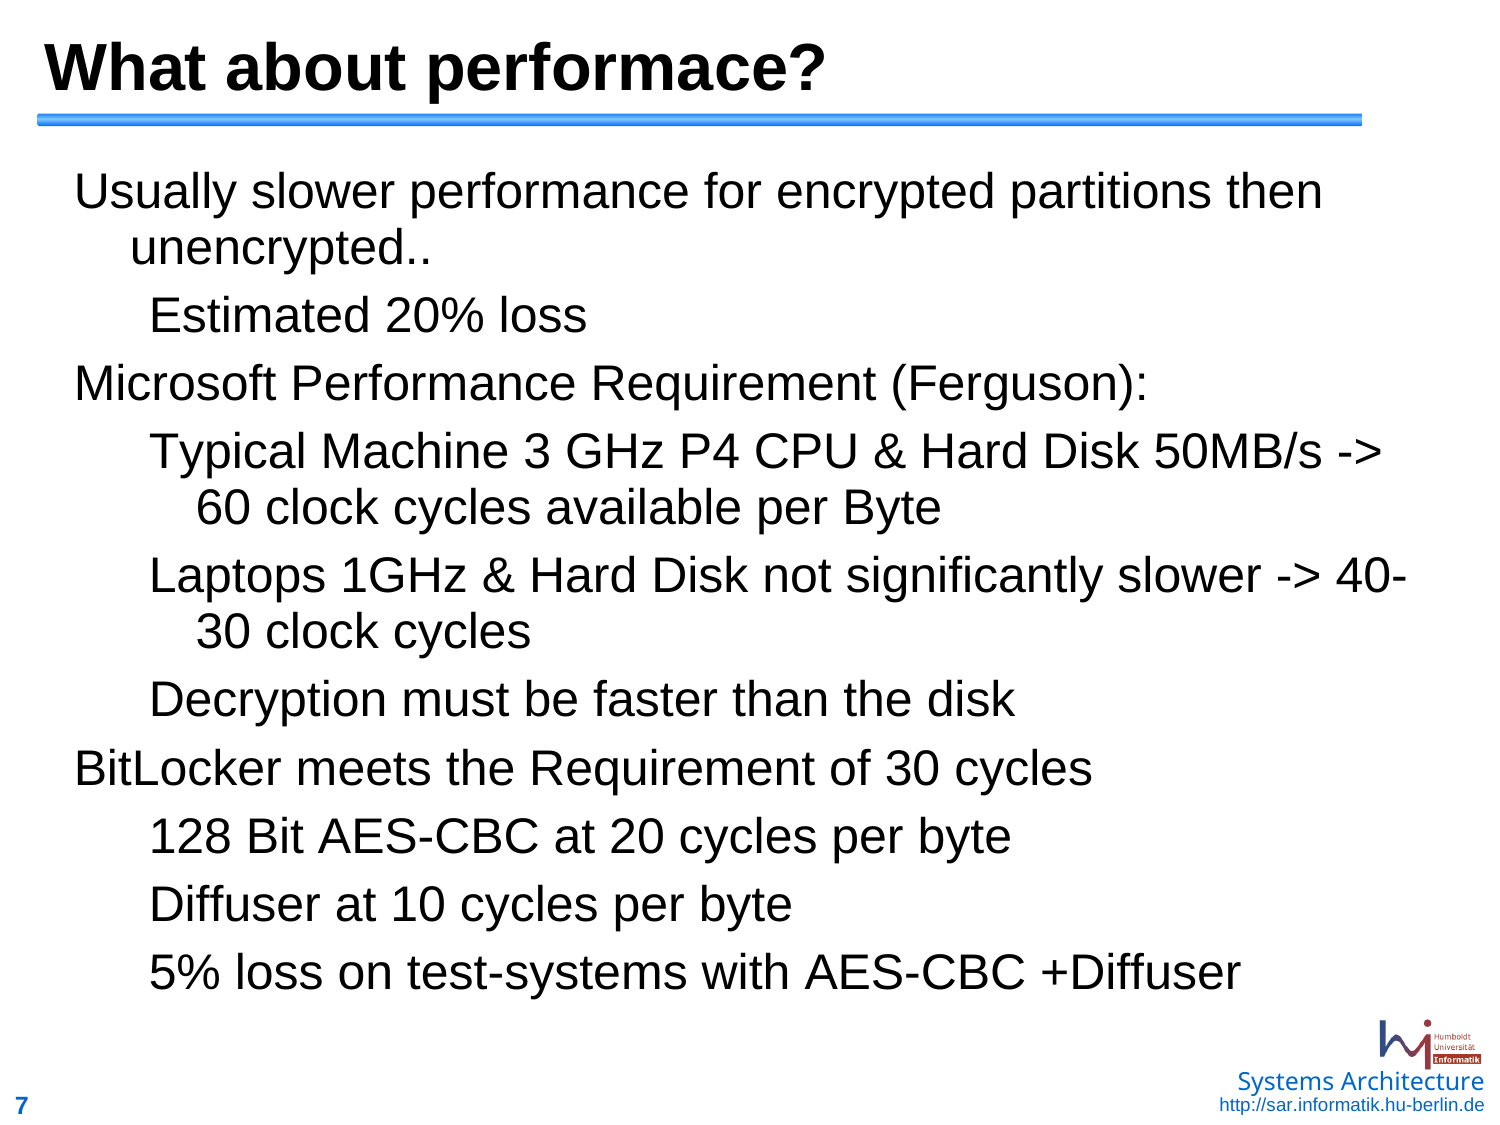

# What about performace?
Usually slower performance for encrypted partitions then unencrypted..
Estimated 20% loss
Microsoft Performance Requirement (Ferguson):
Typical Machine 3 GHz P4 CPU & Hard Disk 50MB/s -> 60 clock cycles available per Byte
Laptops 1GHz & Hard Disk not significantly slower -> 40-30 clock cycles
Decryption must be faster than the disk
BitLocker meets the Requirement of 30 cycles
128 Bit AES-CBC at 20 cycles per byte
Diffuser at 10 cycles per byte
5% loss on test-systems with AES-CBC +Diffuser